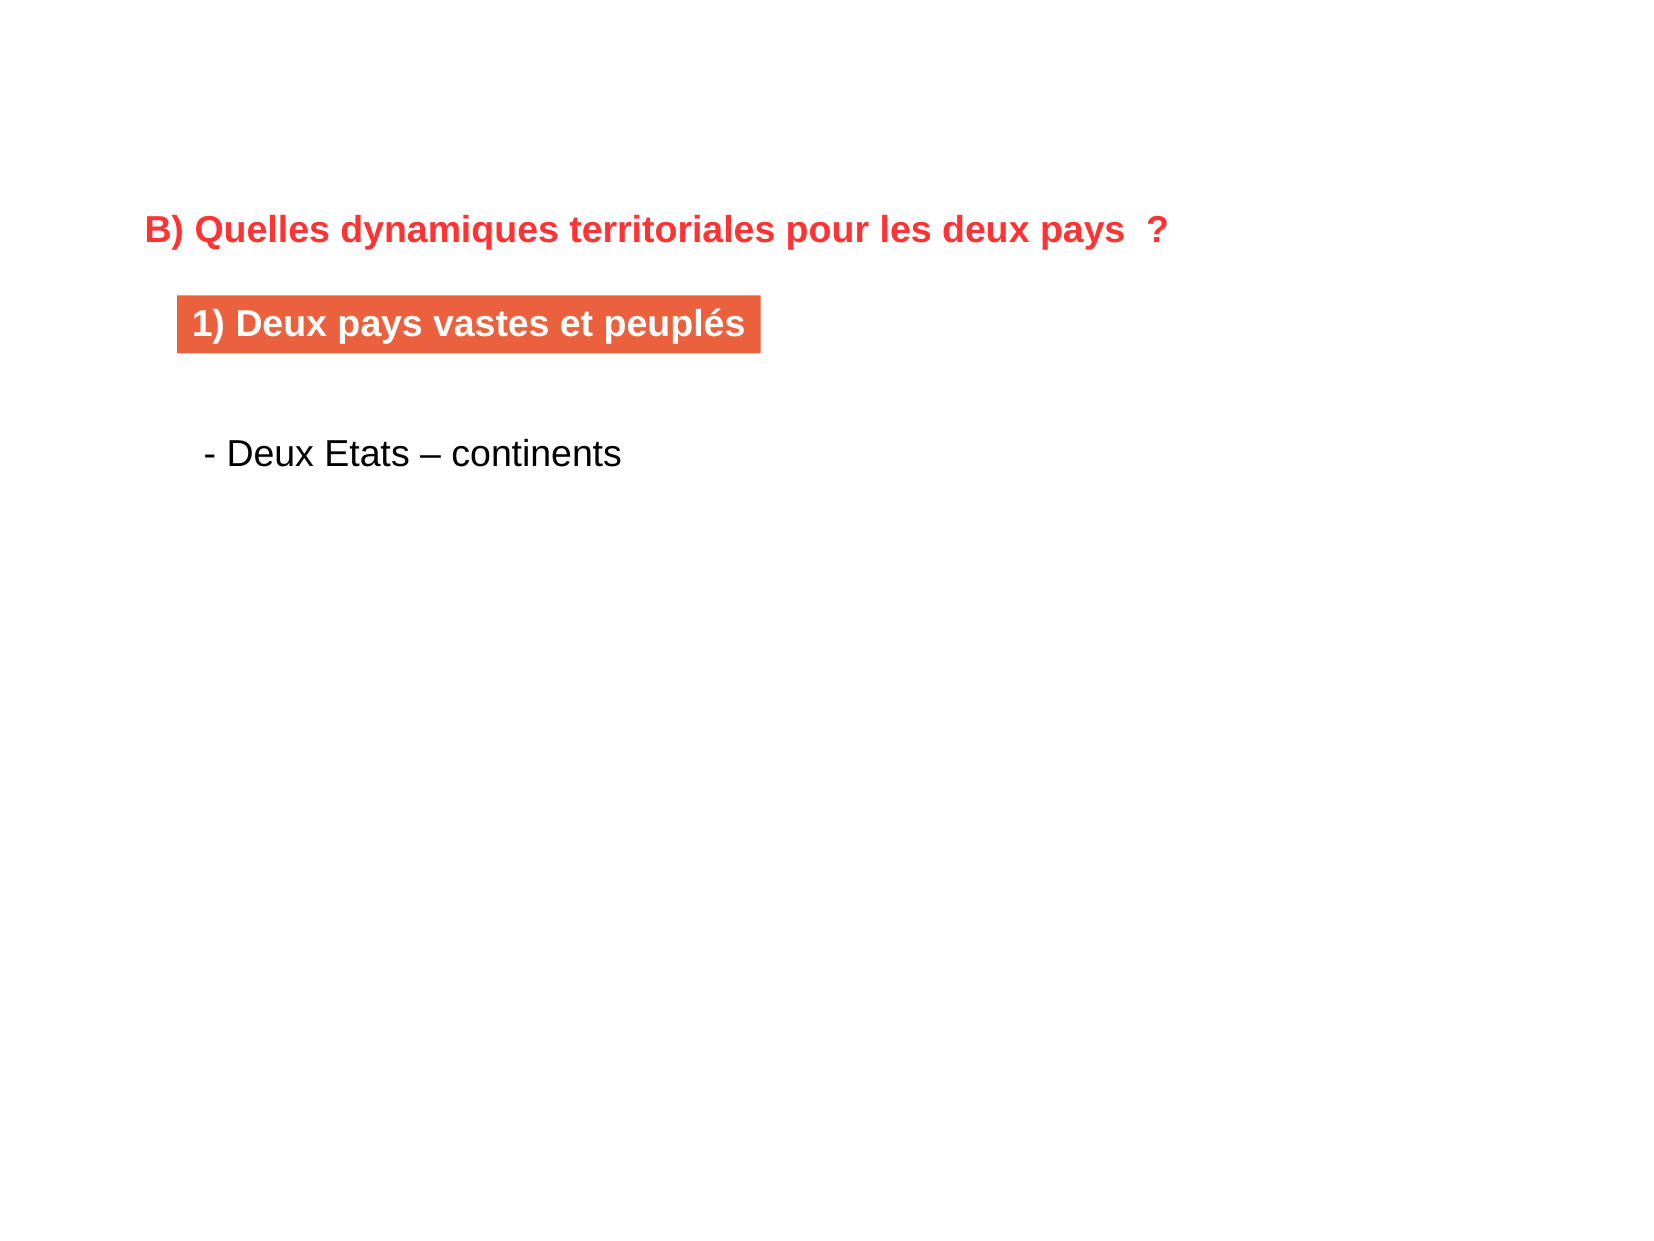

B) Quelles dynamiques territoriales pour les deux pays  ?
1) Deux pays vastes et peuplés
- Deux Etats – continents